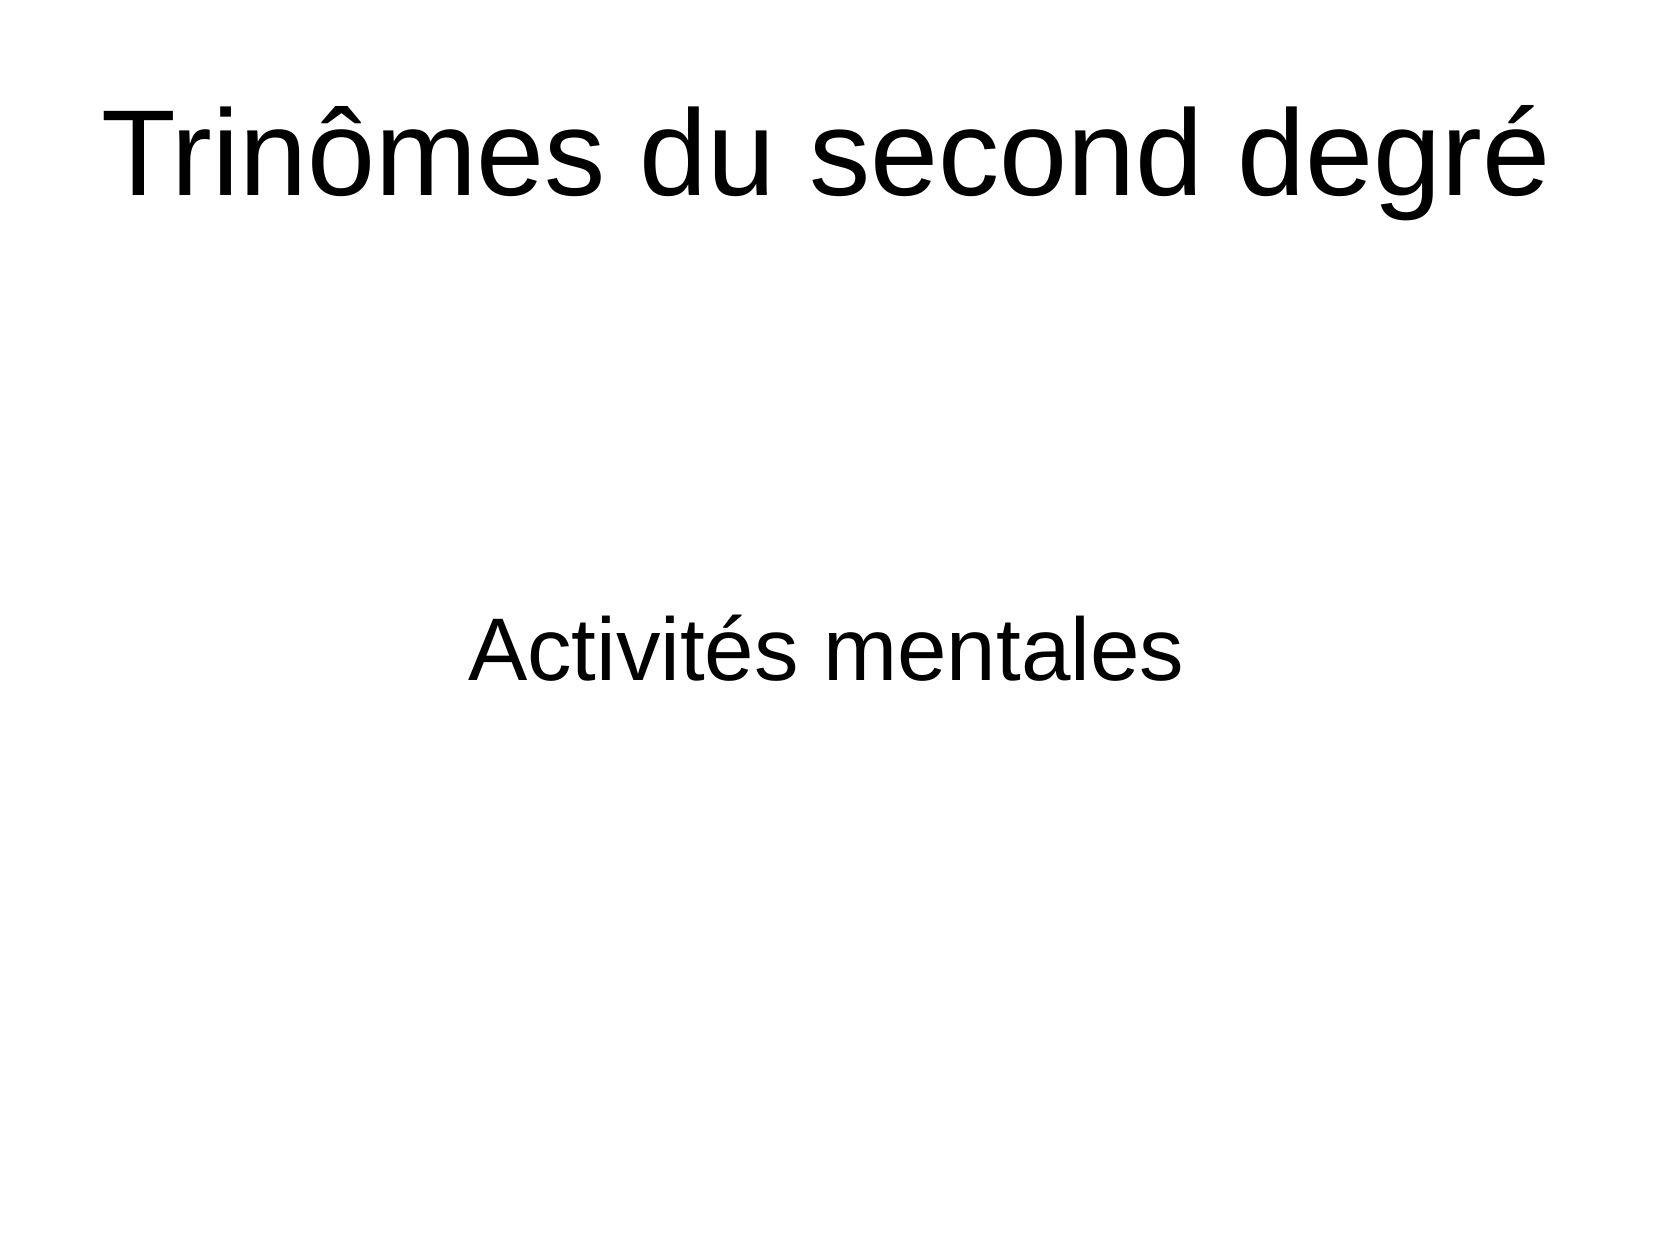

# Trinômes du second degré
Activités mentales